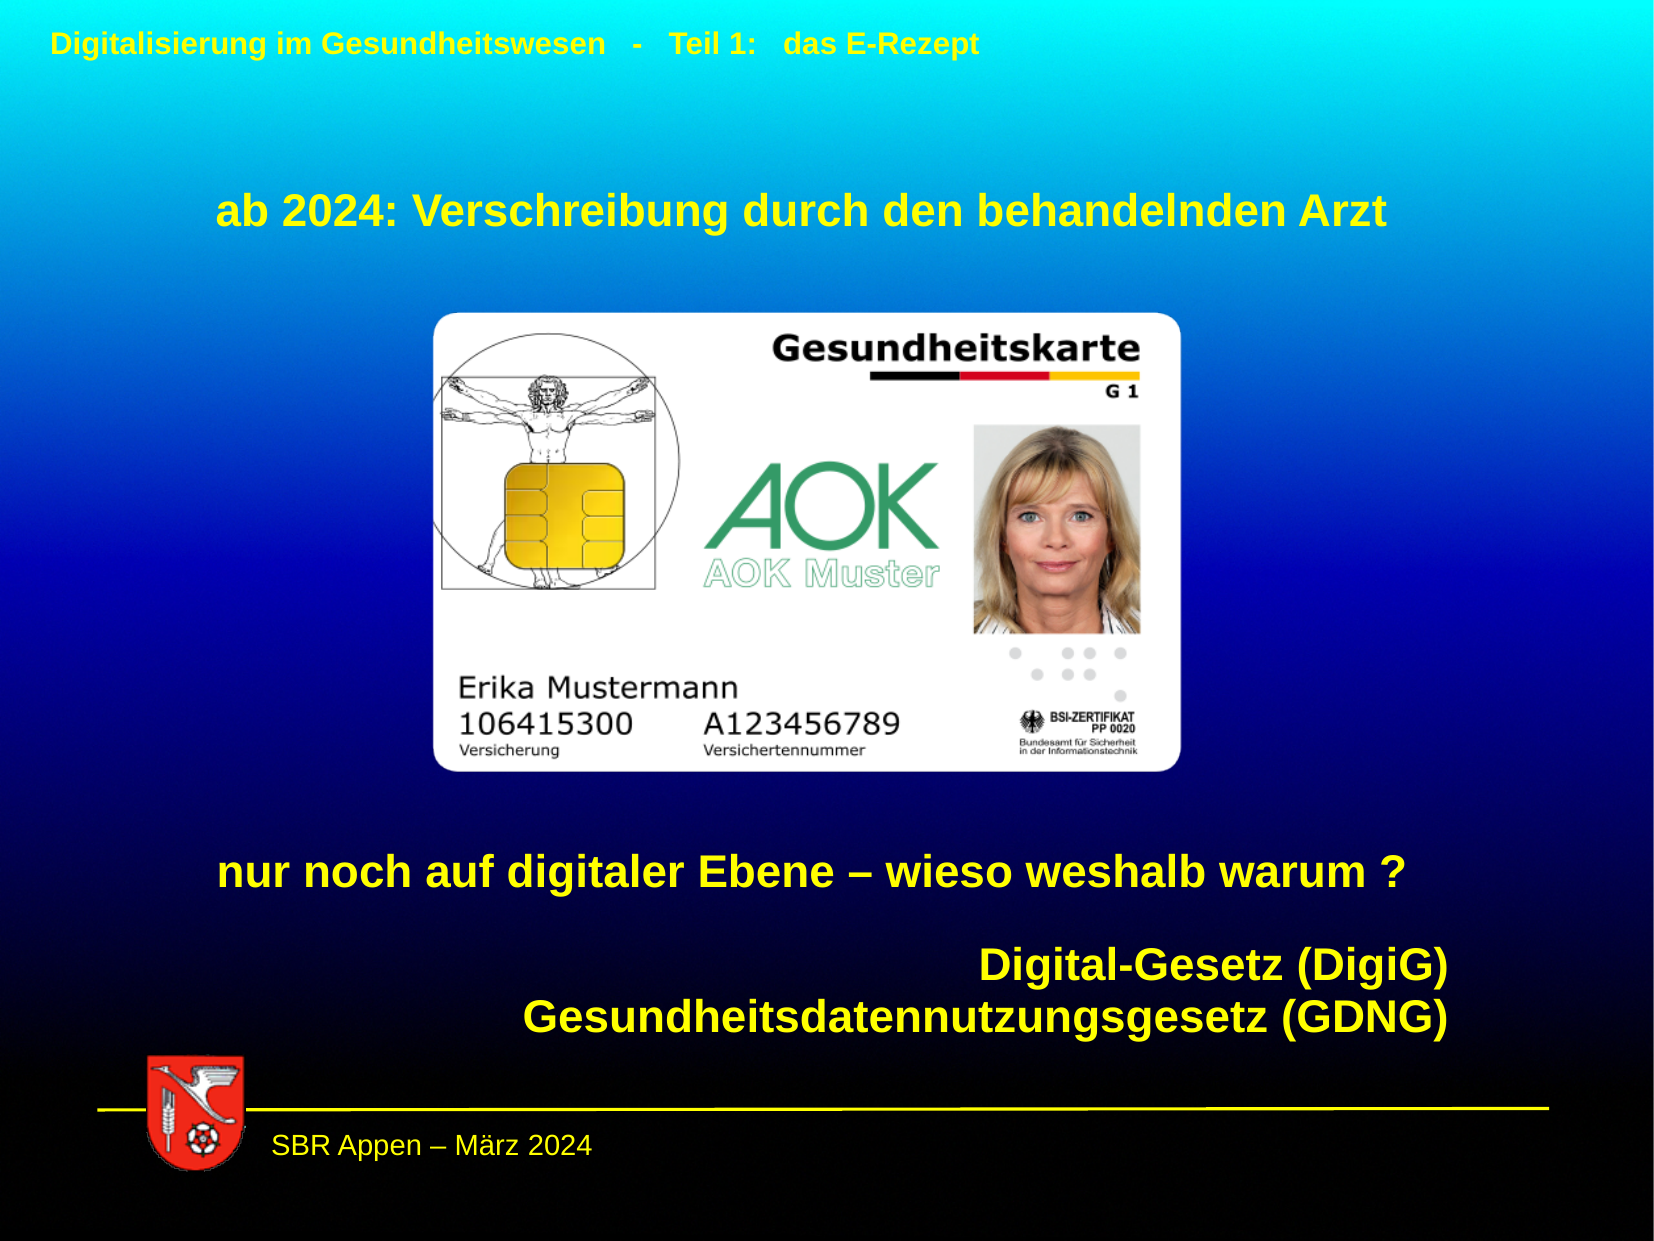

Digitalisierung im Gesundheitswesen - Teil 1: das E-Rezept
ab 2024: Verschreibung durch den behandelnden Arzt
nur noch auf digitaler Ebene – wieso weshalb warum ?
Digital-Gesetz (DigiG)
Gesundheitsdatennutzungsgesetz (GDNG)
SBR Appen – März 2024